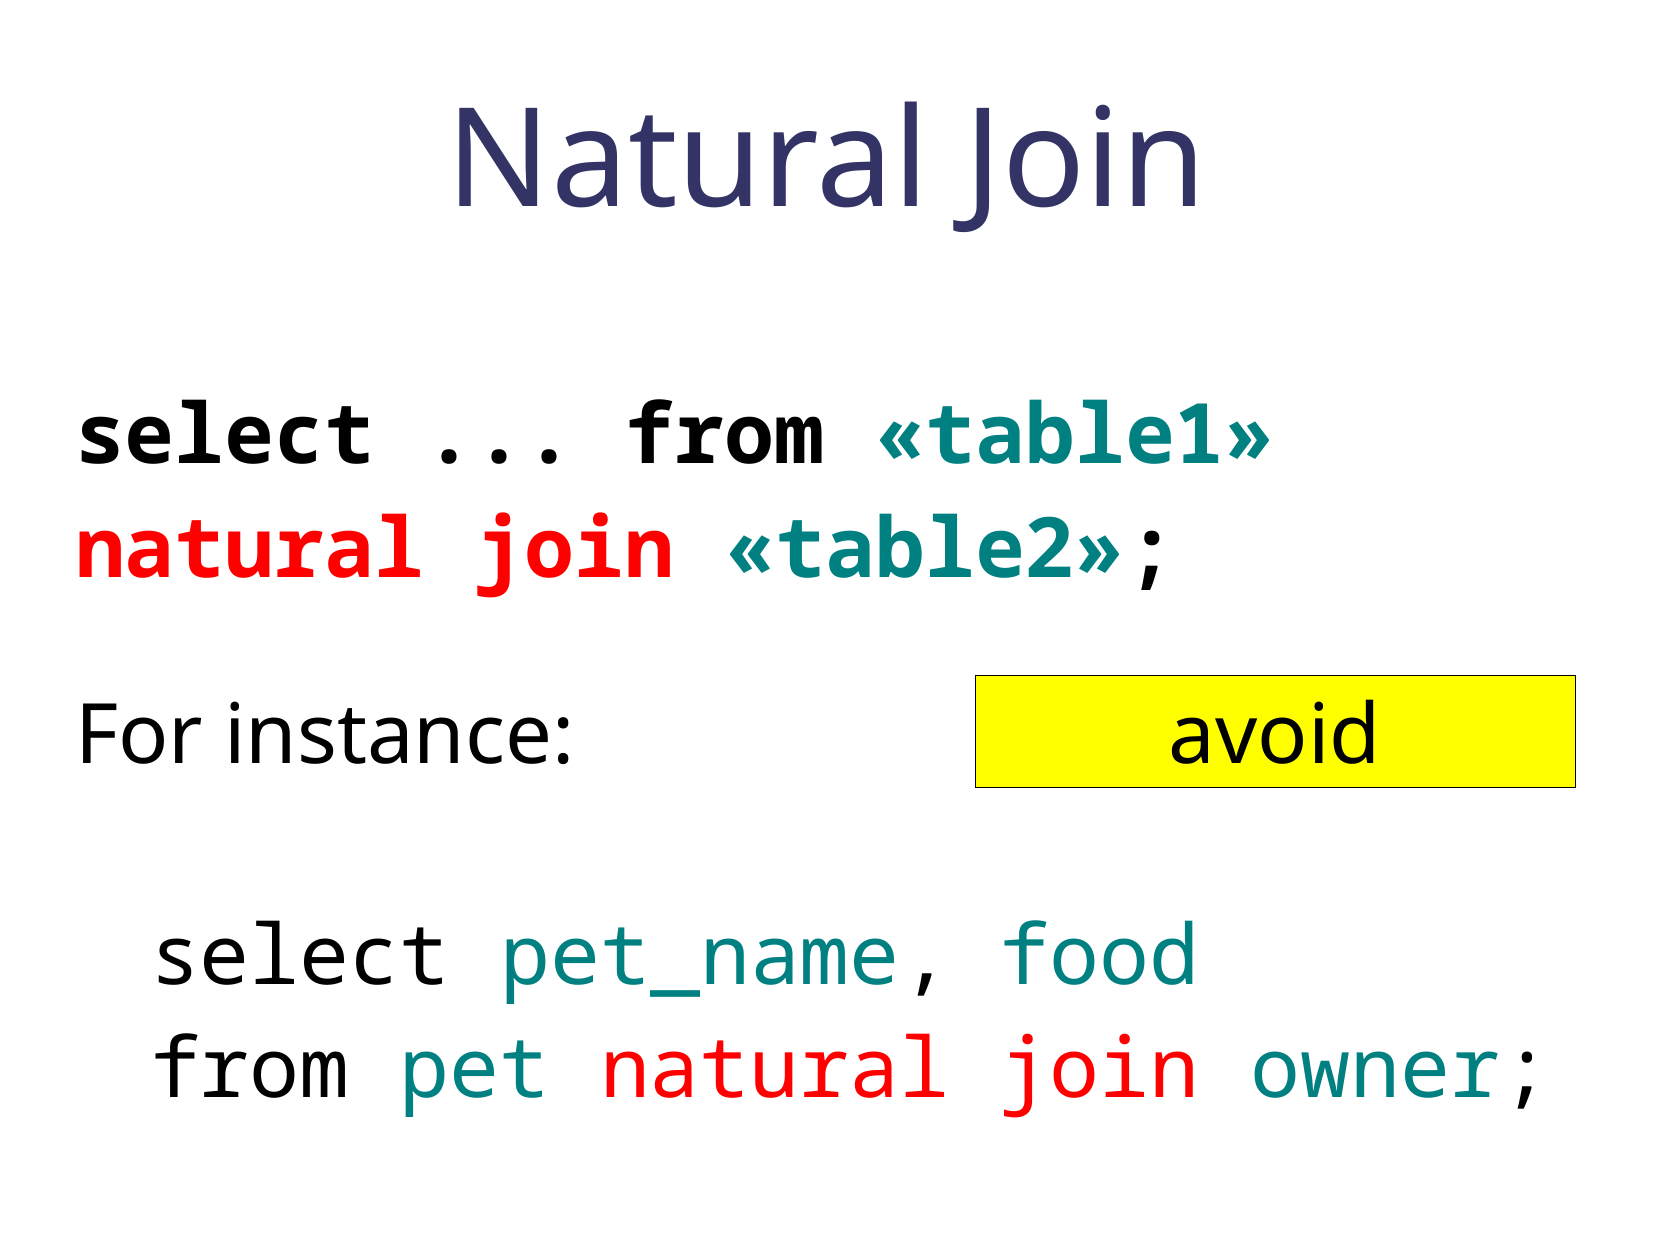

# Natural Join
select ... from «table1»
natural join «table2»;
For instance:
avoid
select pet_name, food
from pet natural join owner;